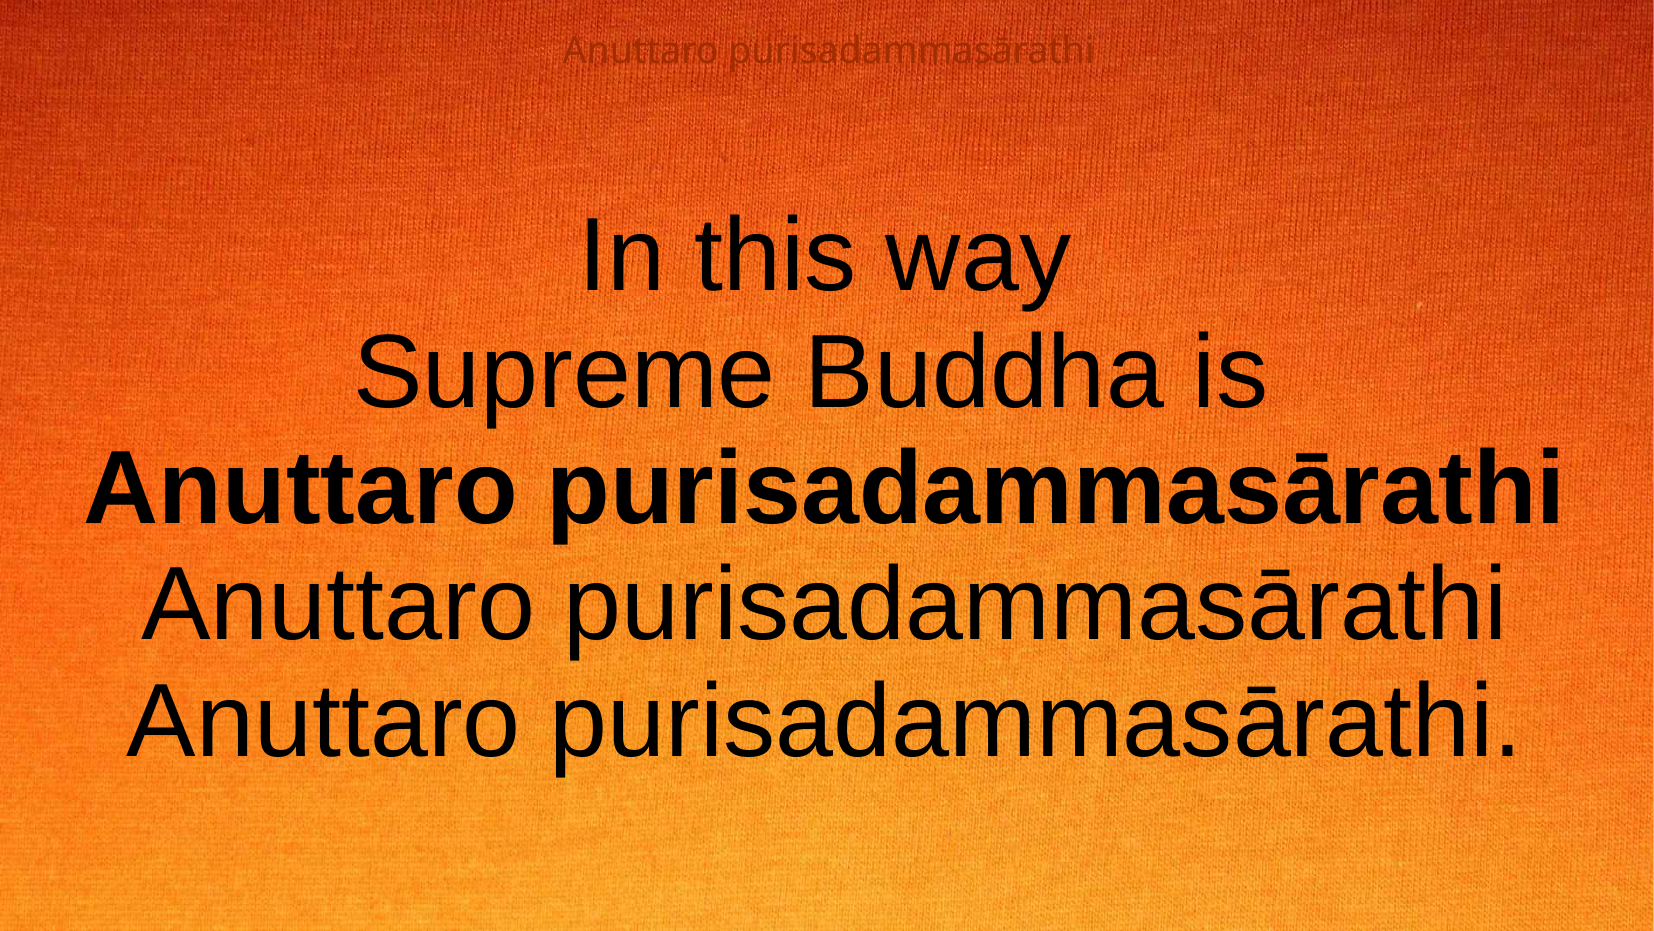

Anuttaro purisadammasārathi
# In this way
Supreme Buddha is
Anuttaro purisadammasārathi
Anuttaro purisadammasārathi Anuttaro purisadammasārathi.